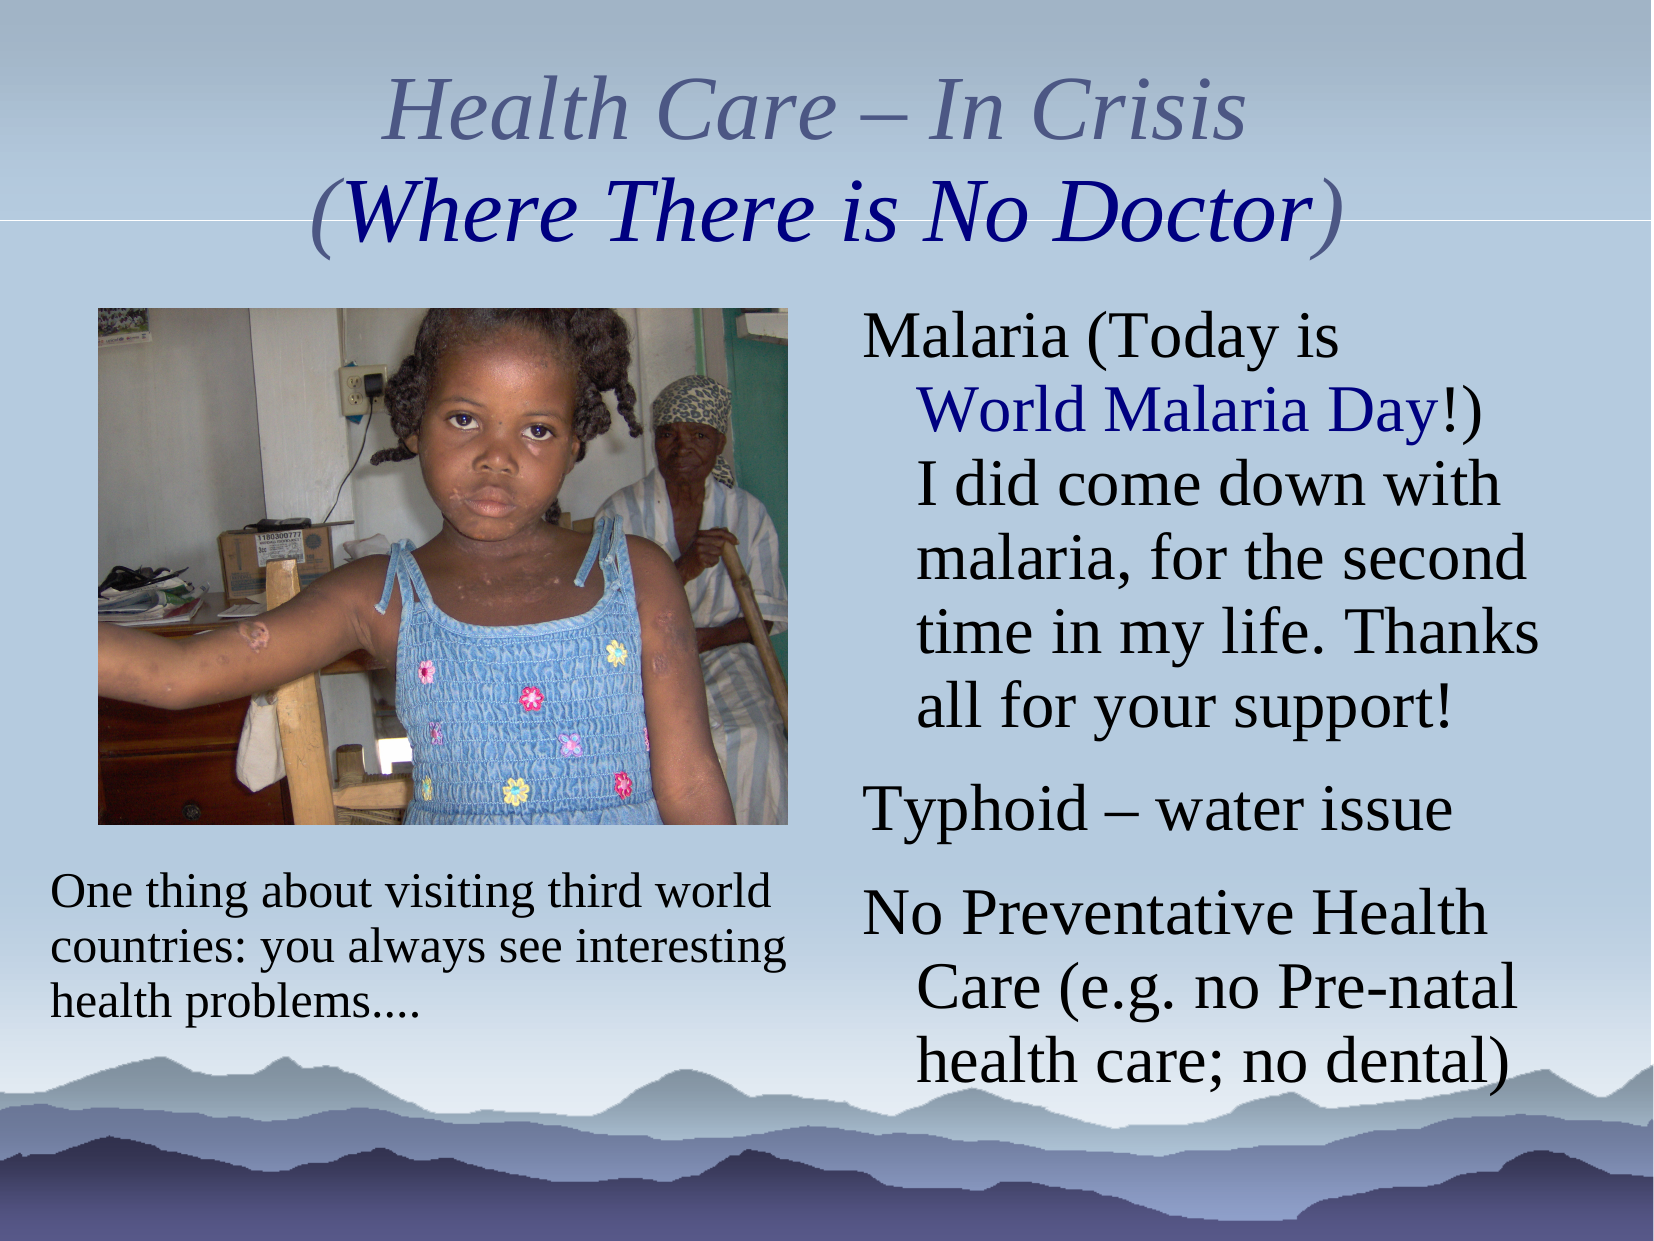

# Health Care – In Crisis (Where There is No Doctor)
Malaria (Today isWorld Malaria Day!) I did come down with malaria, for the second time in my life. Thanks all for your support!
Typhoid – water issue
No Preventative Health Care (e.g. no Pre-natal health care; no dental)
One thing about visiting third world
countries: you always see interesting
health problems....